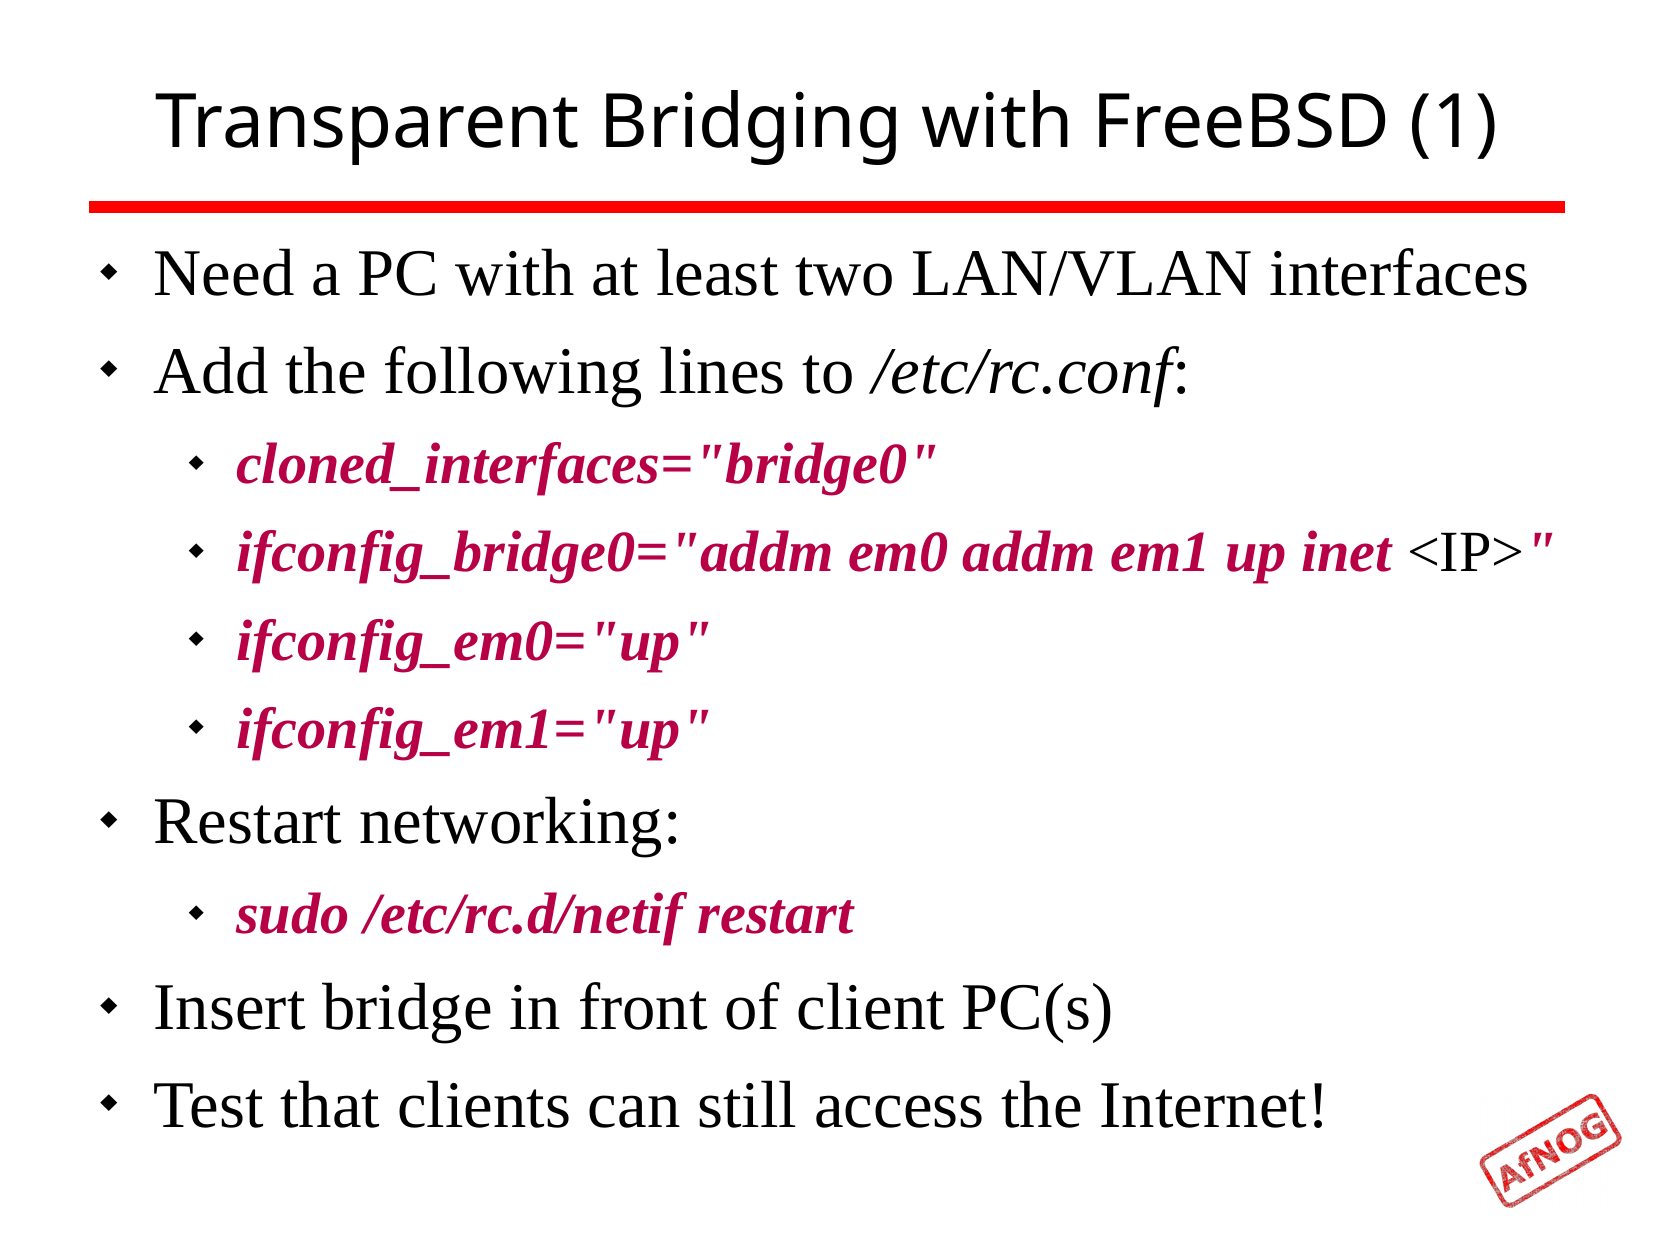

# Transparent Bridging with FreeBSD (1)
Need a PC with at least two LAN/VLAN interfaces
Add the following lines to /etc/rc.conf:
cloned_interfaces="bridge0"
ifconfig_bridge0="addm em0 addm em1 up inet <IP>"
ifconfig_em0="up"
ifconfig_em1="up"
Restart networking:
sudo /etc/rc.d/netif restart
Insert bridge in front of client PC(s)
Test that clients can still access the Internet!